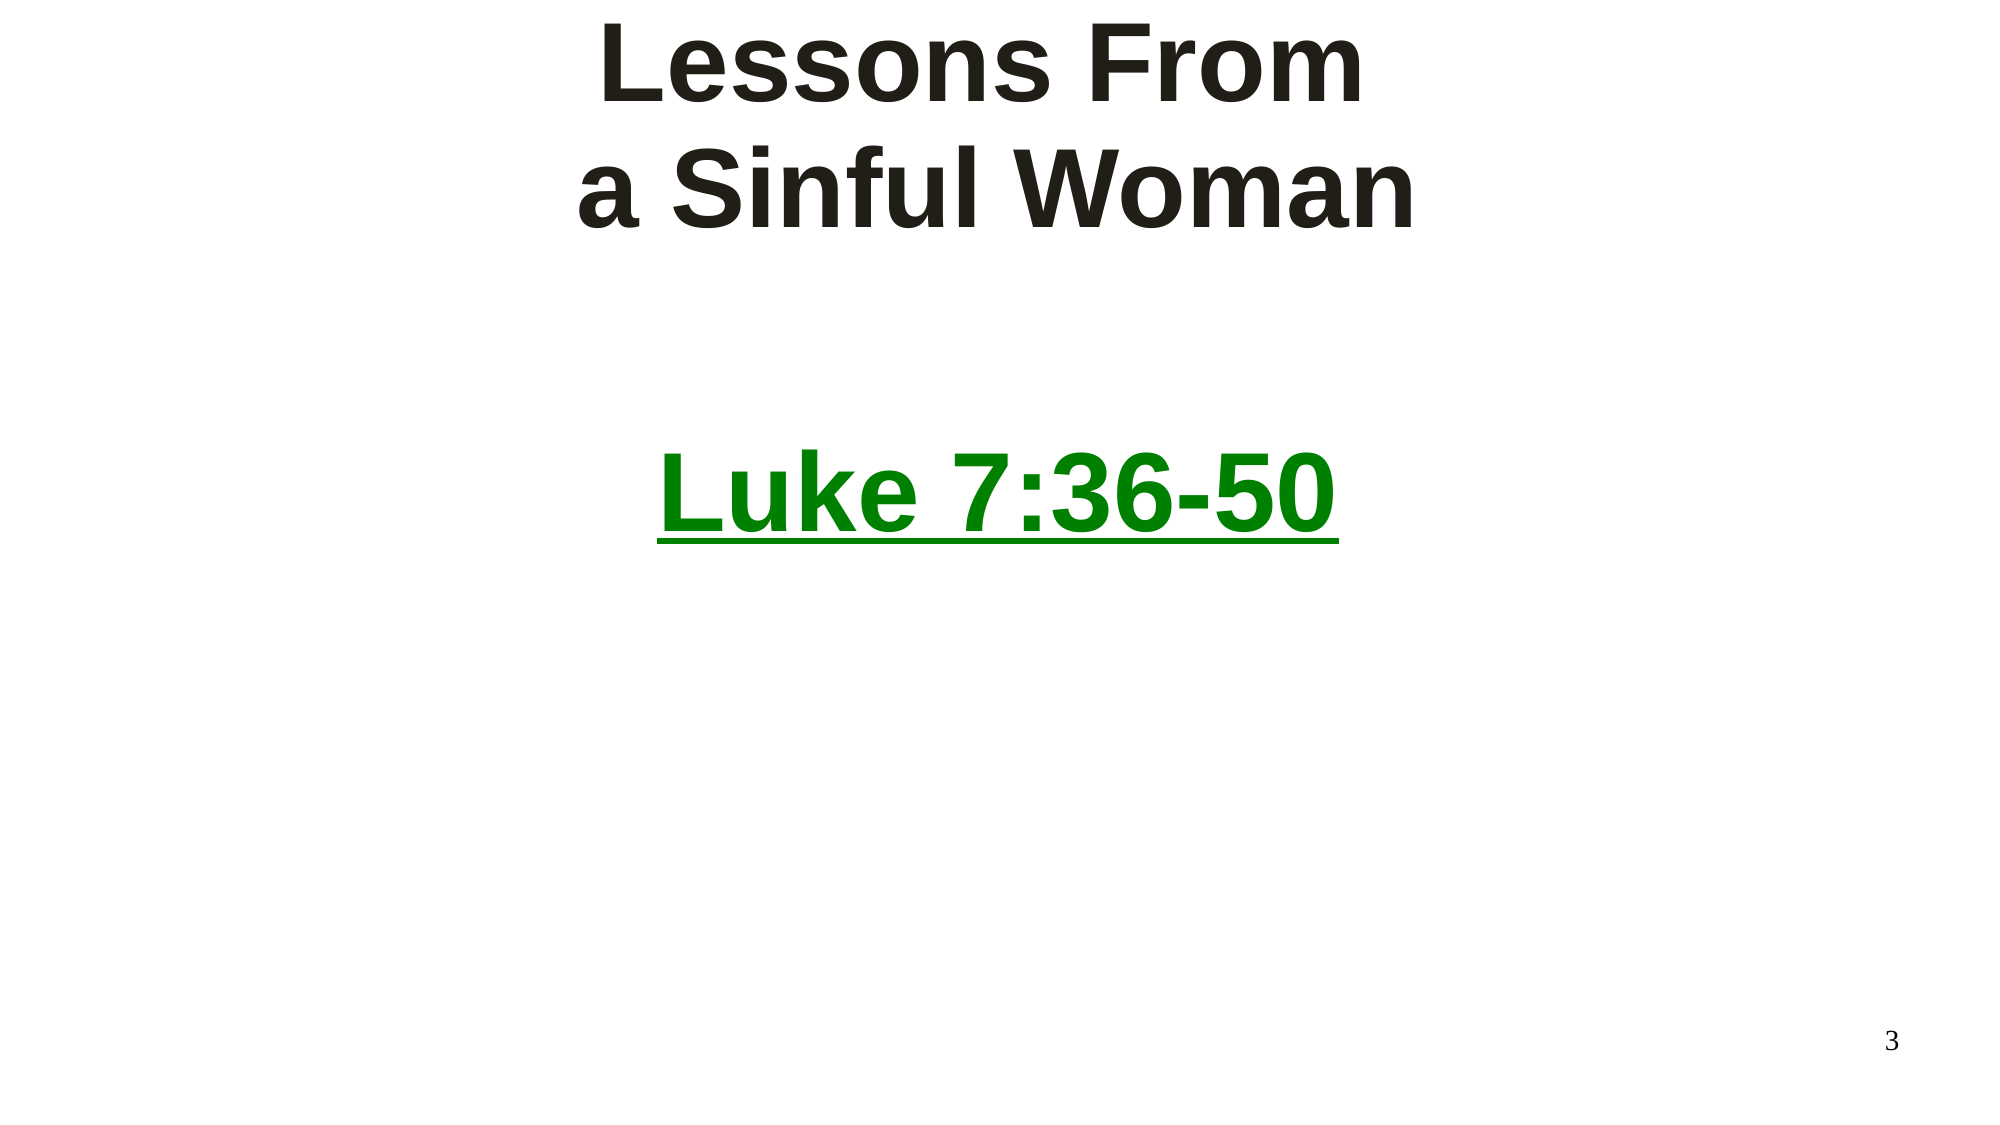

# Lessons From a Sinful Woman
Luke 7:36-50
3